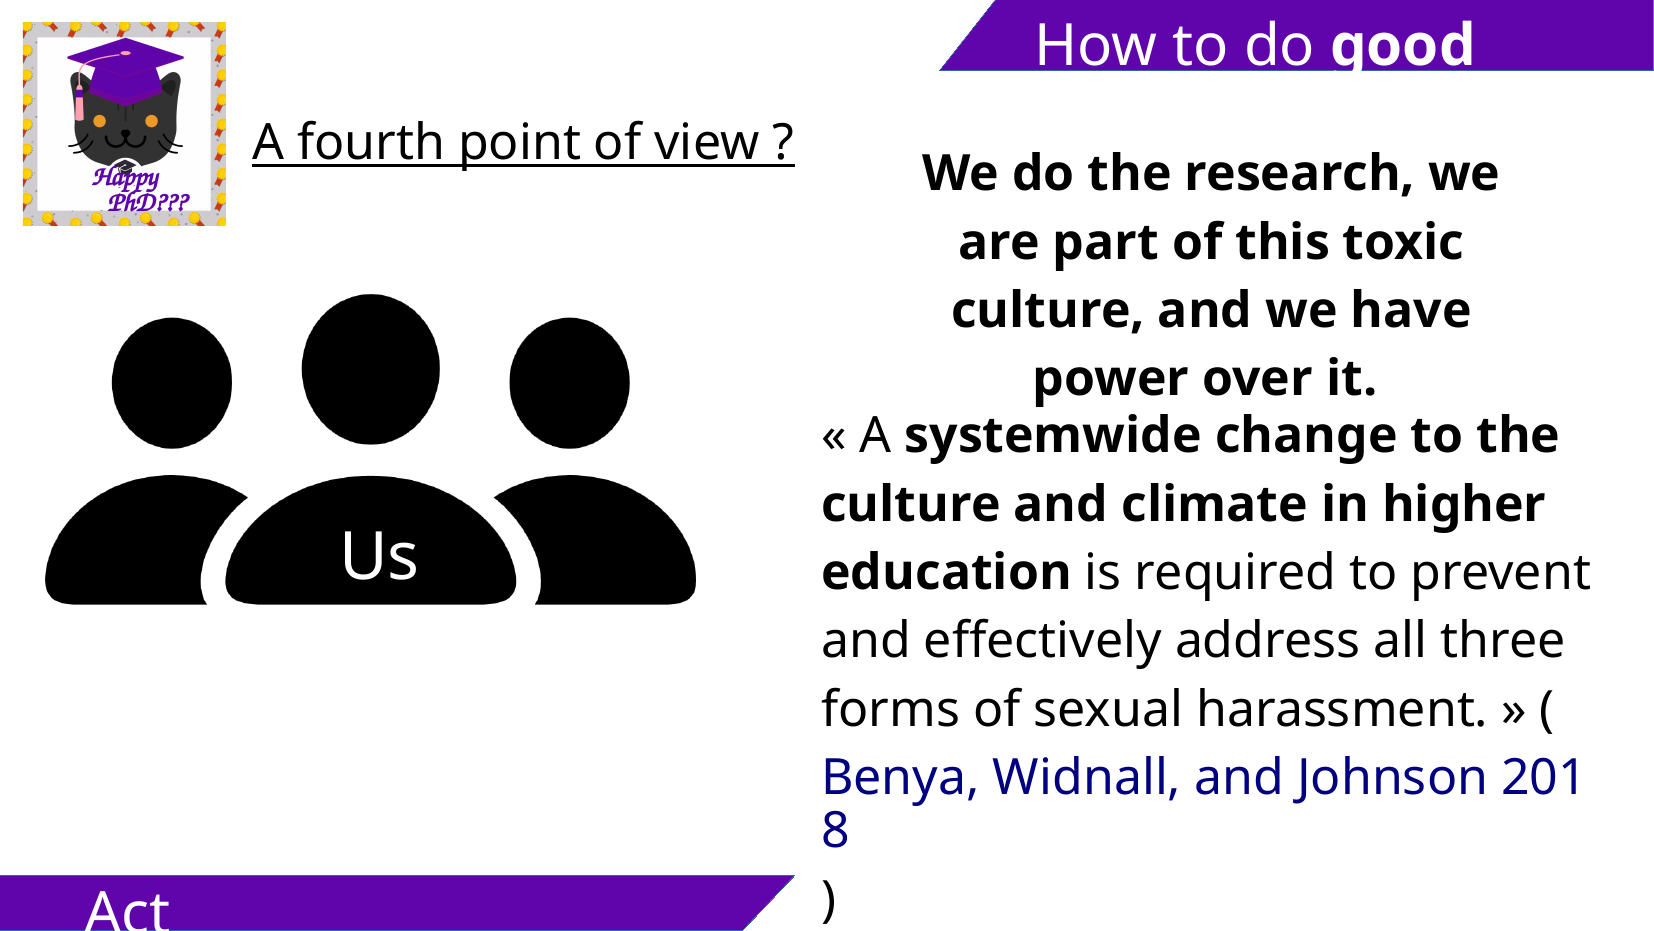

A fourth point of view ?
We do the research, we are part of this toxic culture, and we have power over it.
« A systemwide change to the culture and climate in higher education is required to prevent and effectively address all three forms of sexual harassment. » (Benya, Widnall, and Johnson 2018)
« We need to focus on broad cultural change » (Johnson and Hoover 2015)
Us
Act